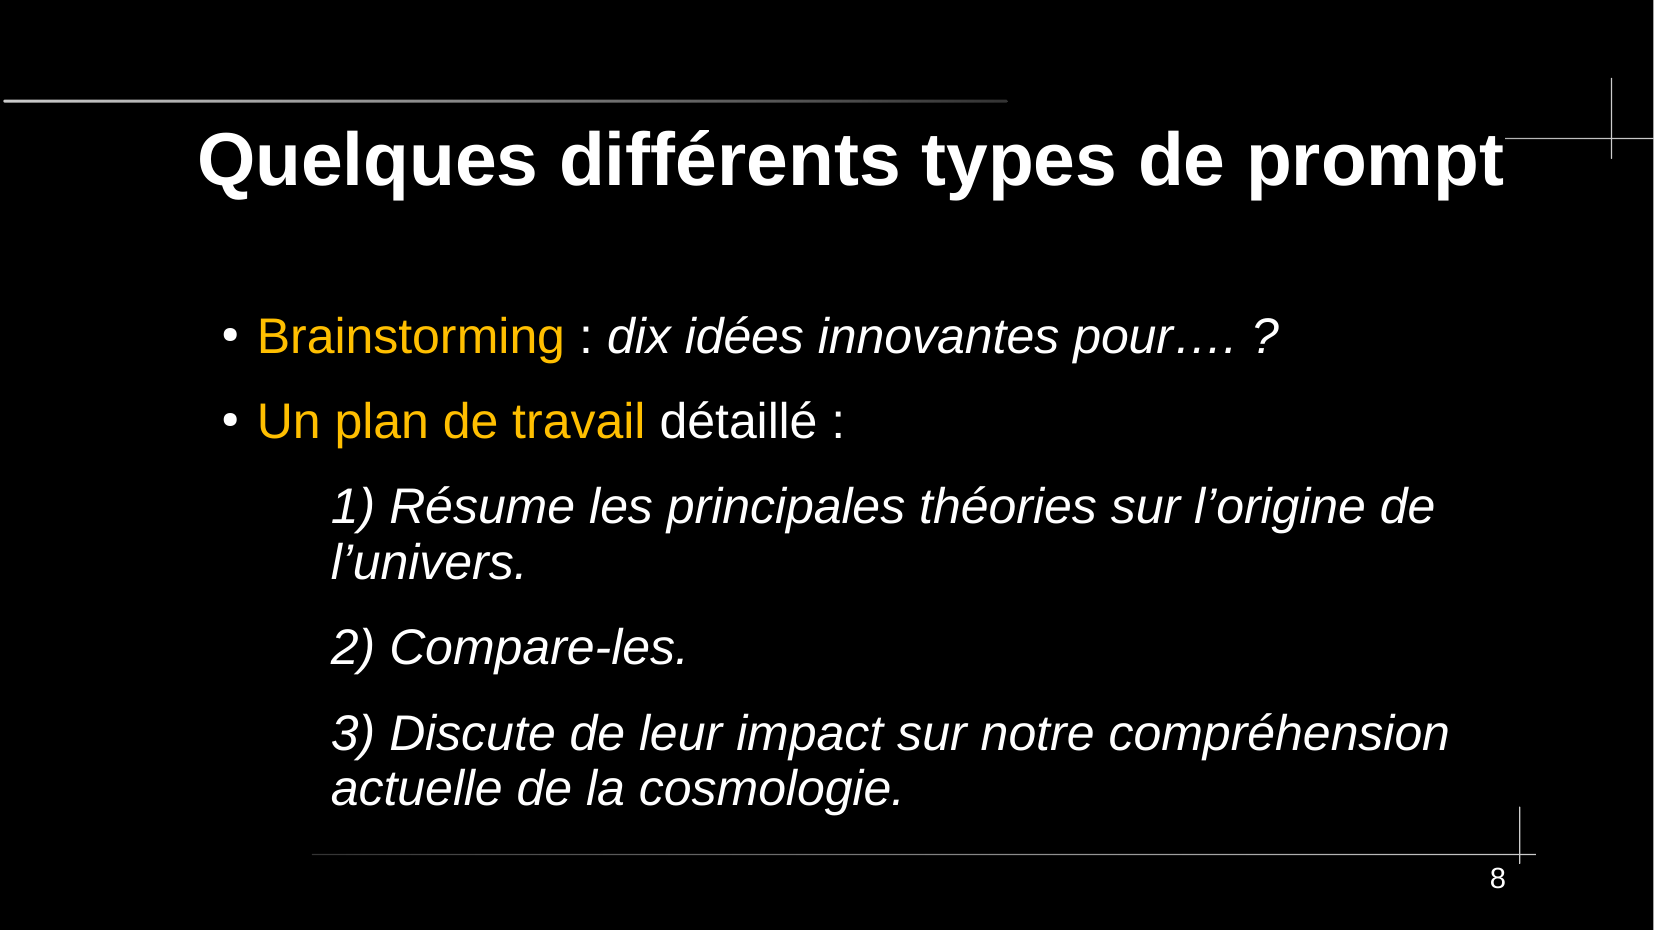

# Quelques différents types de prompt
Brainstorming : dix idées innovantes pour…. ?
Un plan de travail détaillé :
1) Résume les principales théories sur l’origine de l’univers.
2) Compare-les.
3) Discute de leur impact sur notre compréhension actuelle de la cosmologie.
8